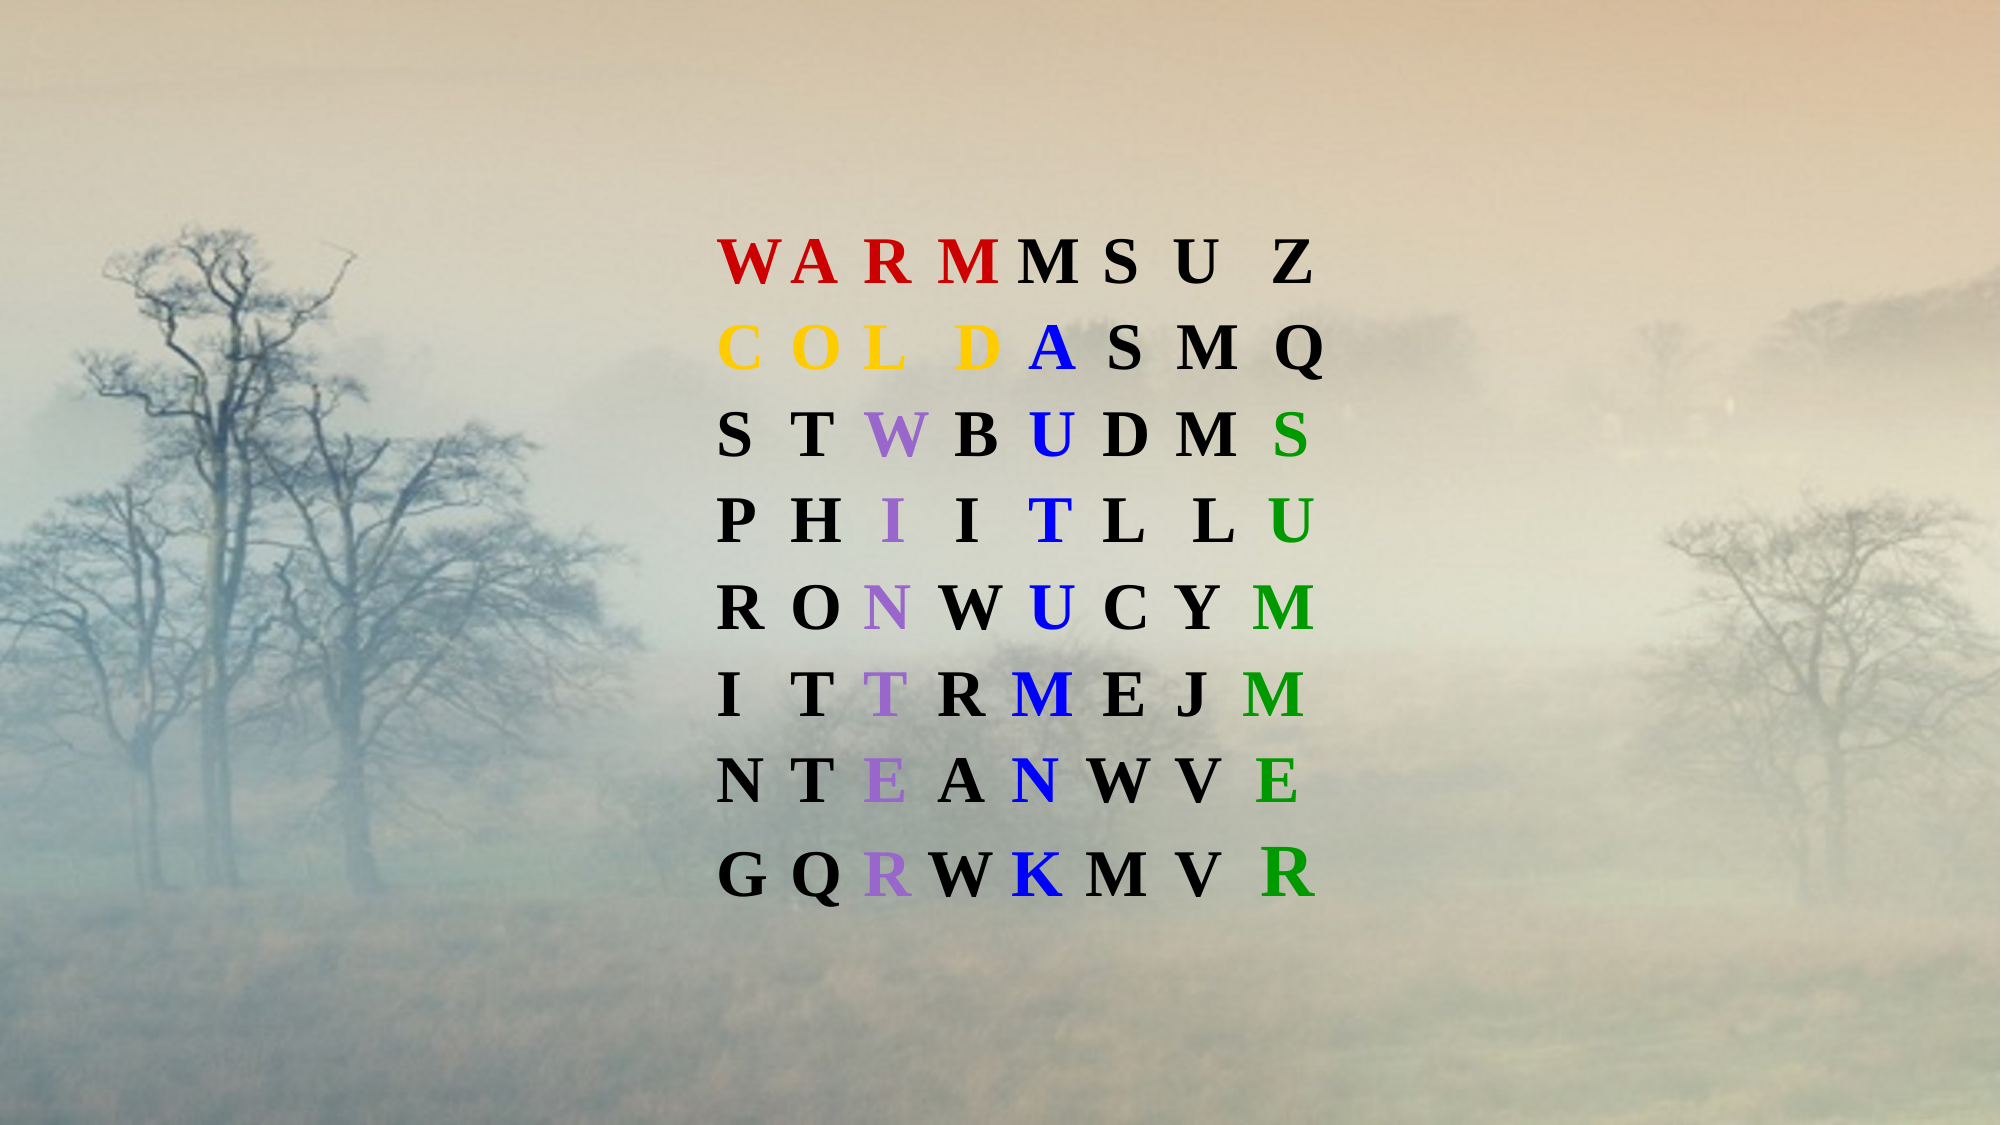

W	A	R	M M	 S U Z
C	O	L	 D	 A S M Q
S	T	W	 B	 U	 D	 M S
P	H	 I	 I	 T	 L	 L U
R	O	N	W	 U	 C	 Y M
I	T	T	R	M	 E	 J M
N	T	E	A	N	W	 V E
G	Q	R W	K	M	 V R